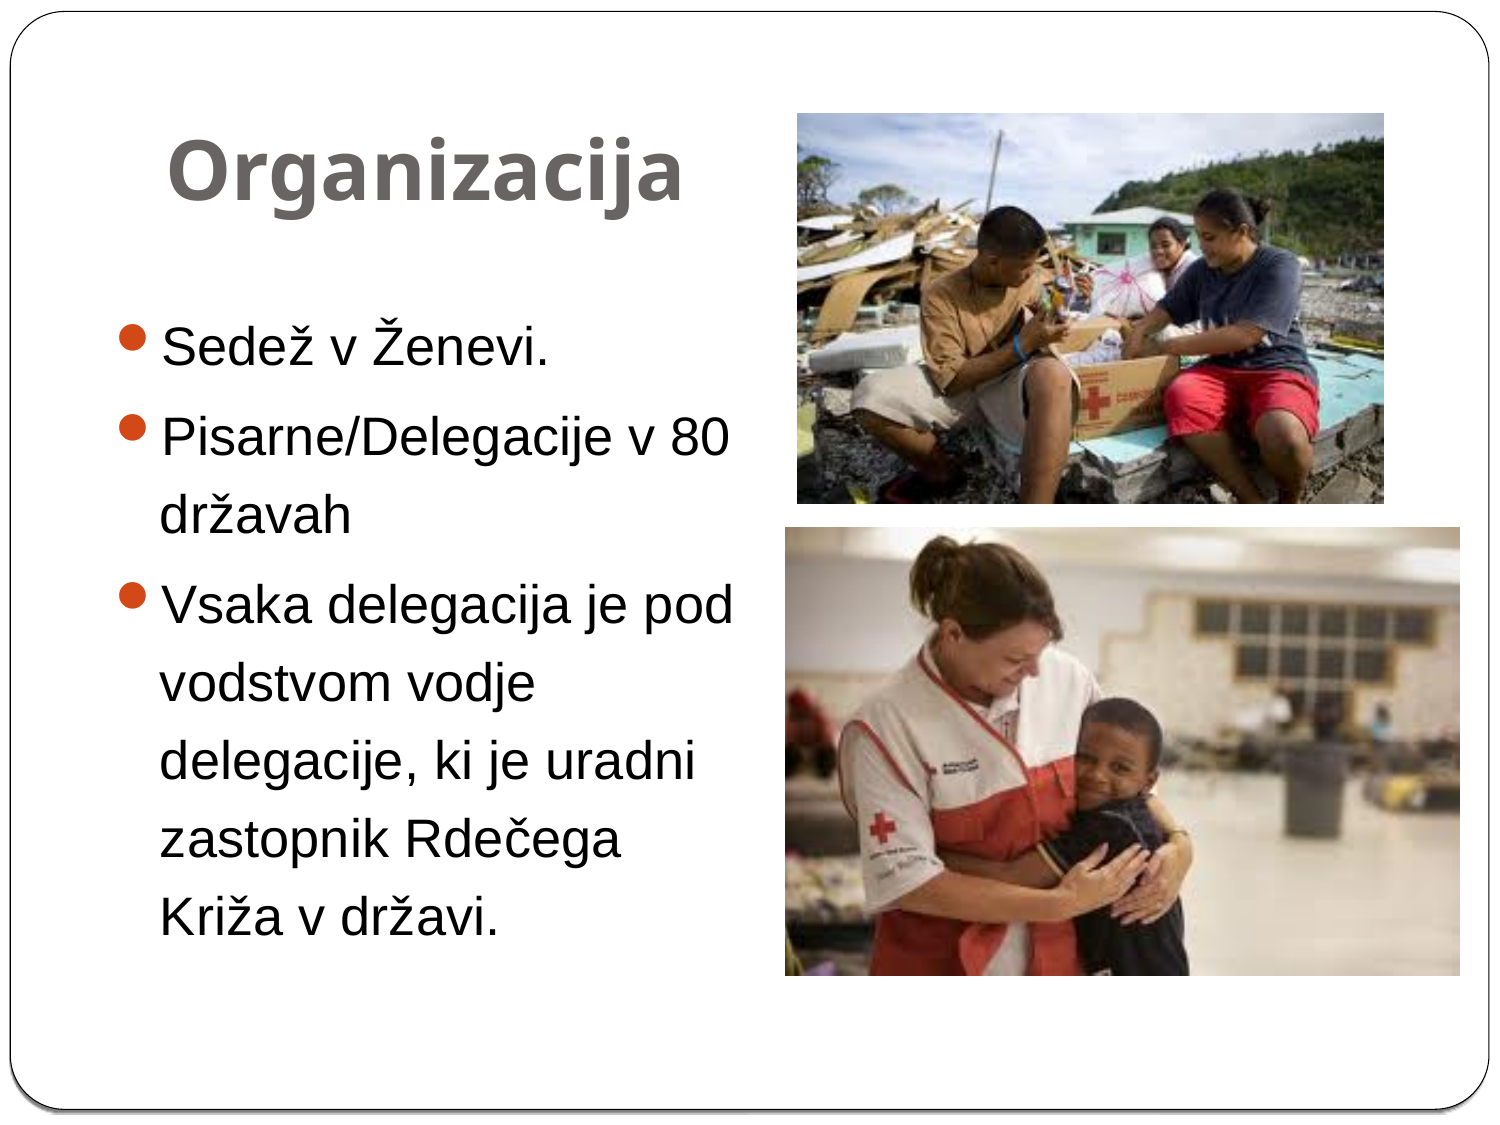

# Organizacija
Sedež v Ženevi.
Pisarne/Delegacije v 80 državah
Vsaka delegacija je pod vodstvom vodje delegacije, ki je uradni zastopnik Rdečega Križa v državi.